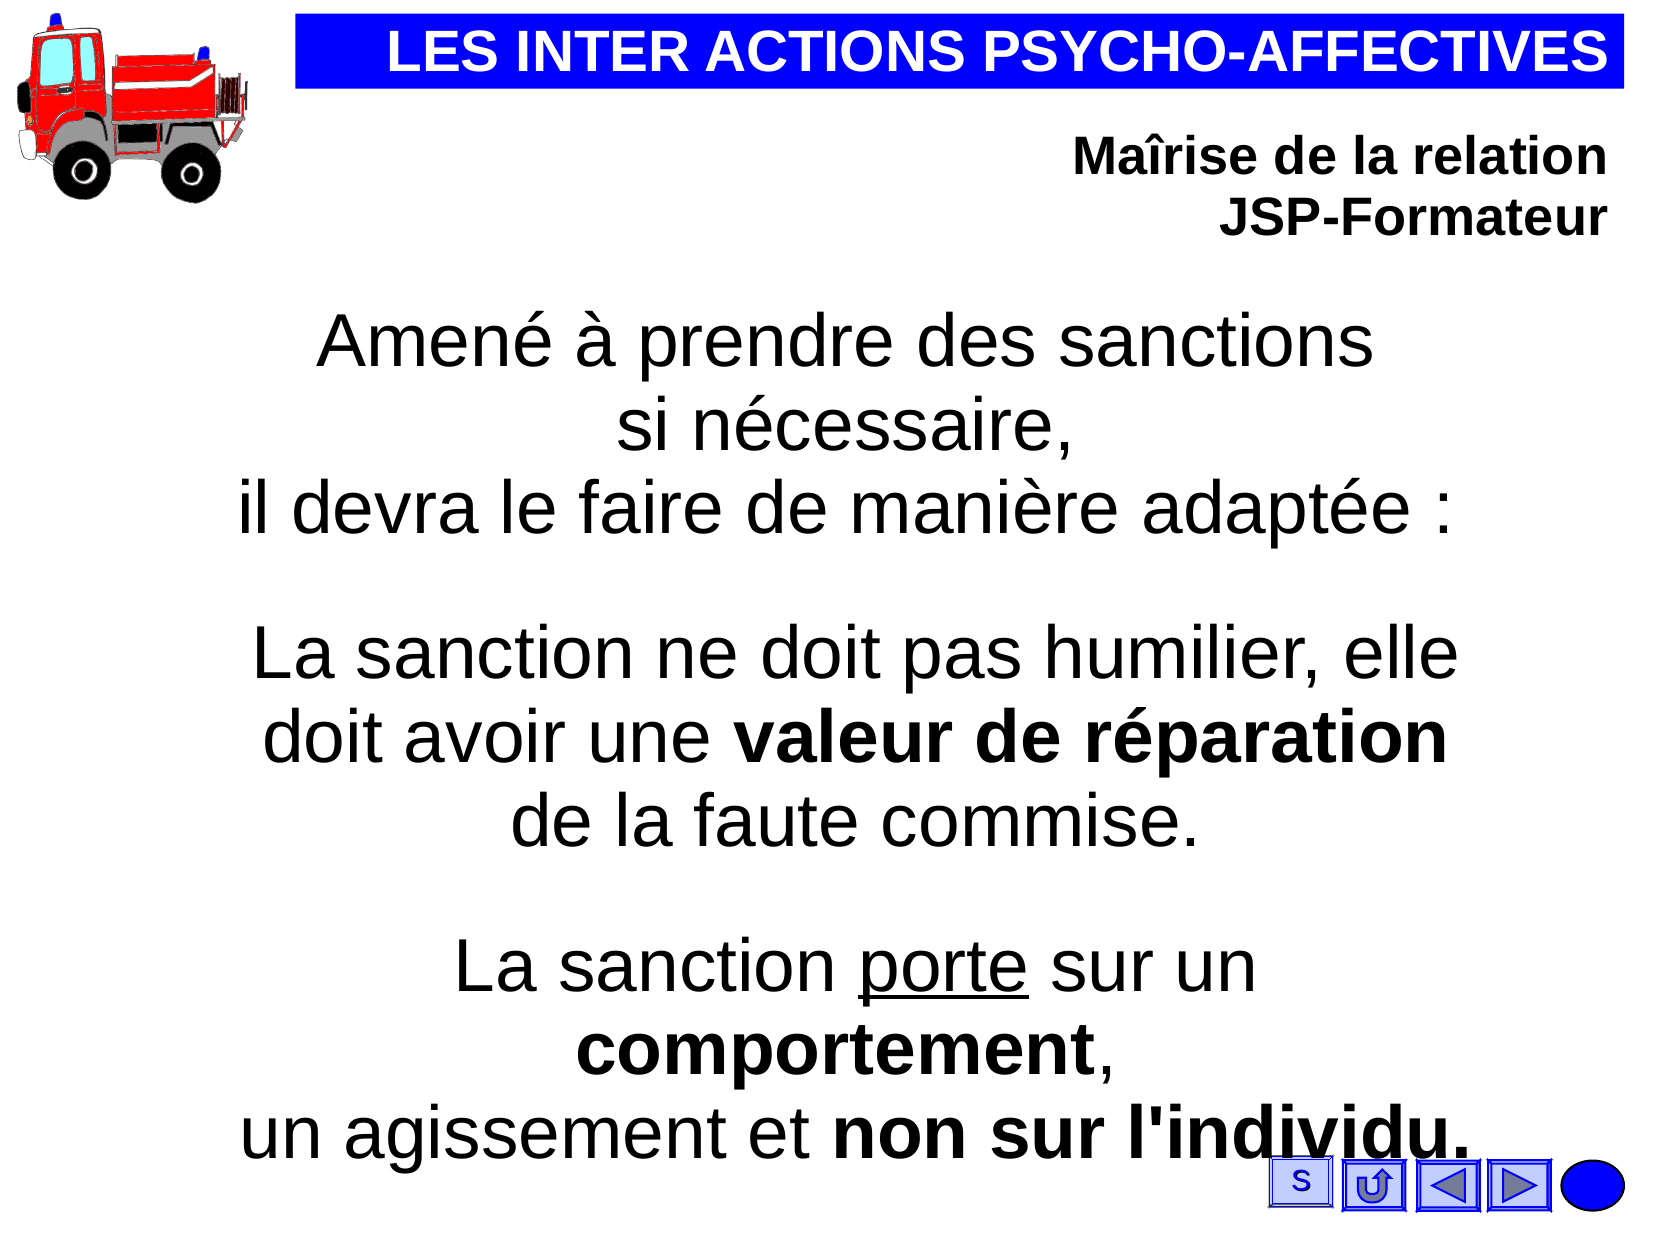

LES INTER ACTIONS PSYCHO-AFFECTIVES
Maîrise de la relation
JSP-Formateur
Amené à prendre des sanctions
si nécessaire,
il devra le faire de manière adaptée :
La sanction ne doit pas humilier, elle doit avoir une valeur de réparation de la faute commise.
La sanction porte sur un comportement,
un agissement et non sur l'individu.